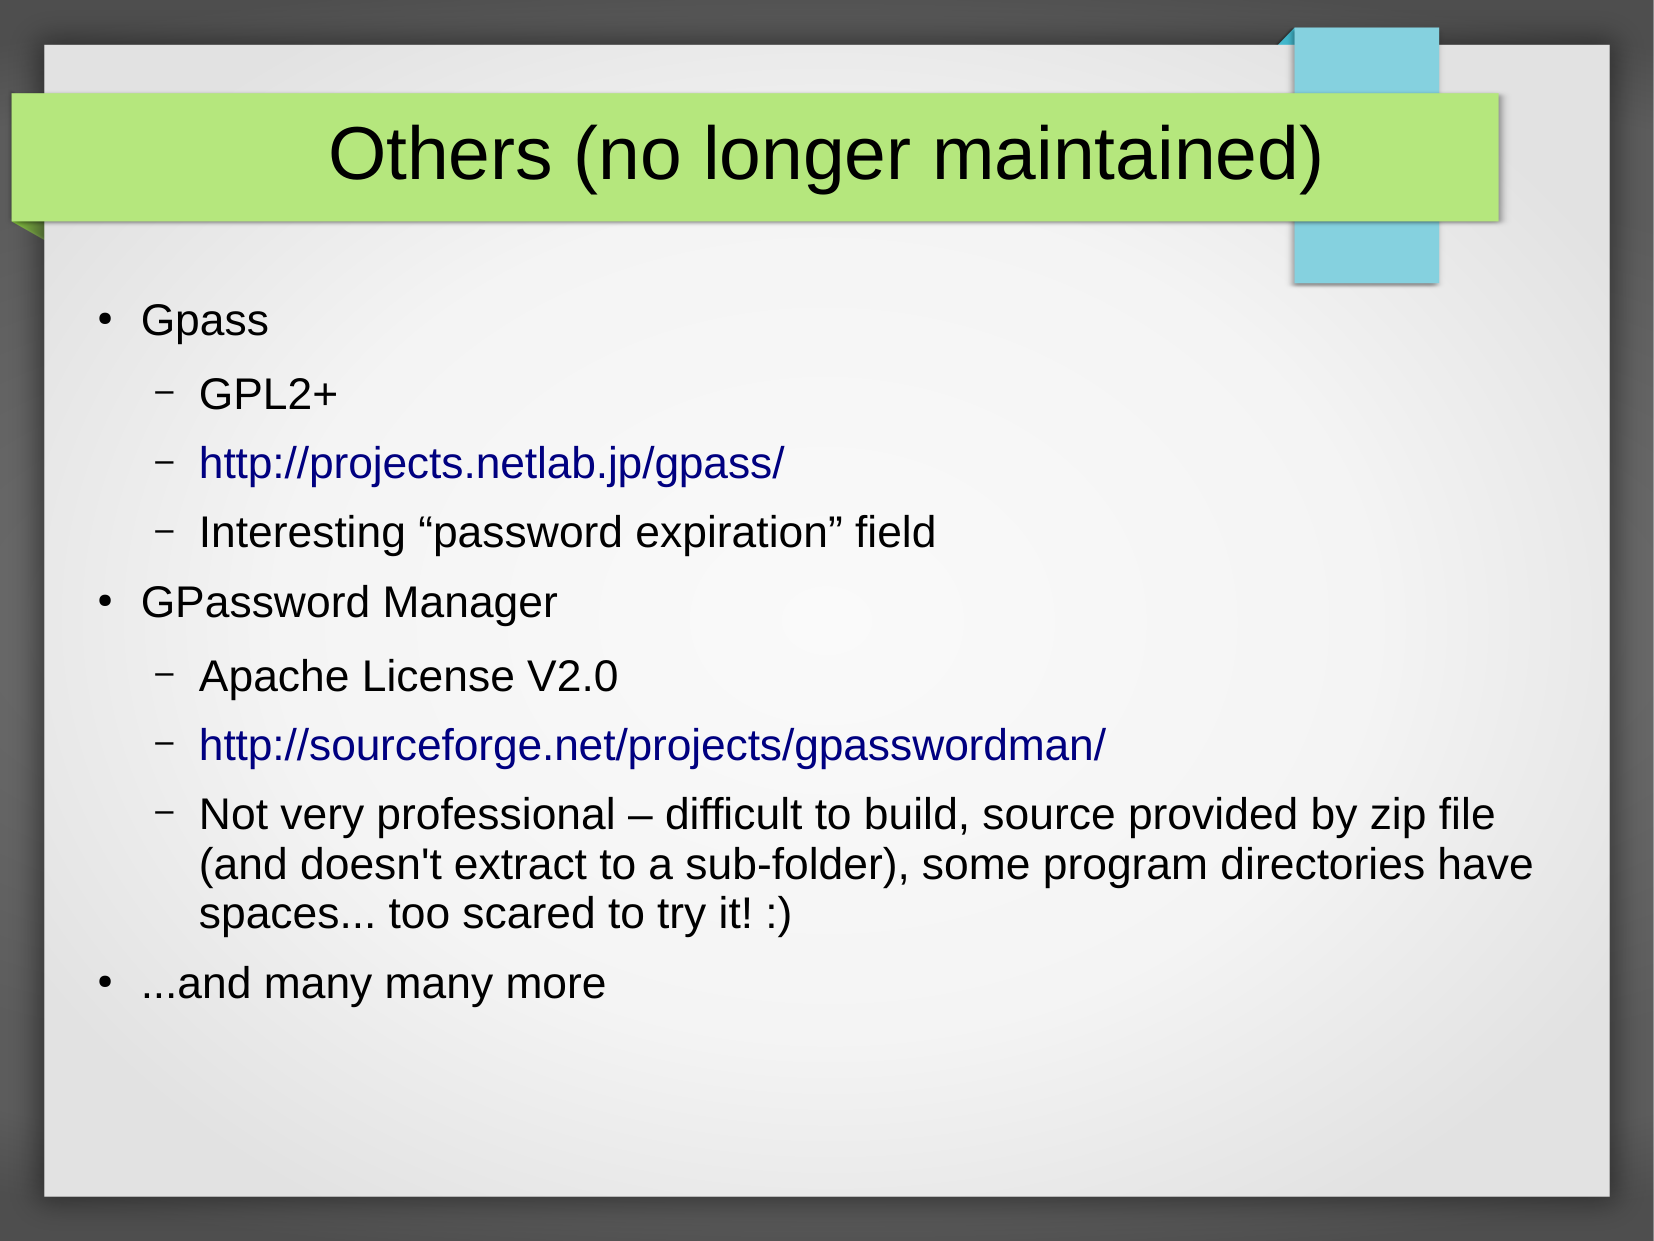

# Others (no longer maintained)
Gpass
GPL2+
http://projects.netlab.jp/gpass/
Interesting “password expiration” field
GPassword Manager
Apache License V2.0
http://sourceforge.net/projects/gpasswordman/
Not very professional – difficult to build, source provided by zip file (and doesn't extract to a sub-folder), some program directories have spaces... too scared to try it! :)
...and many many more